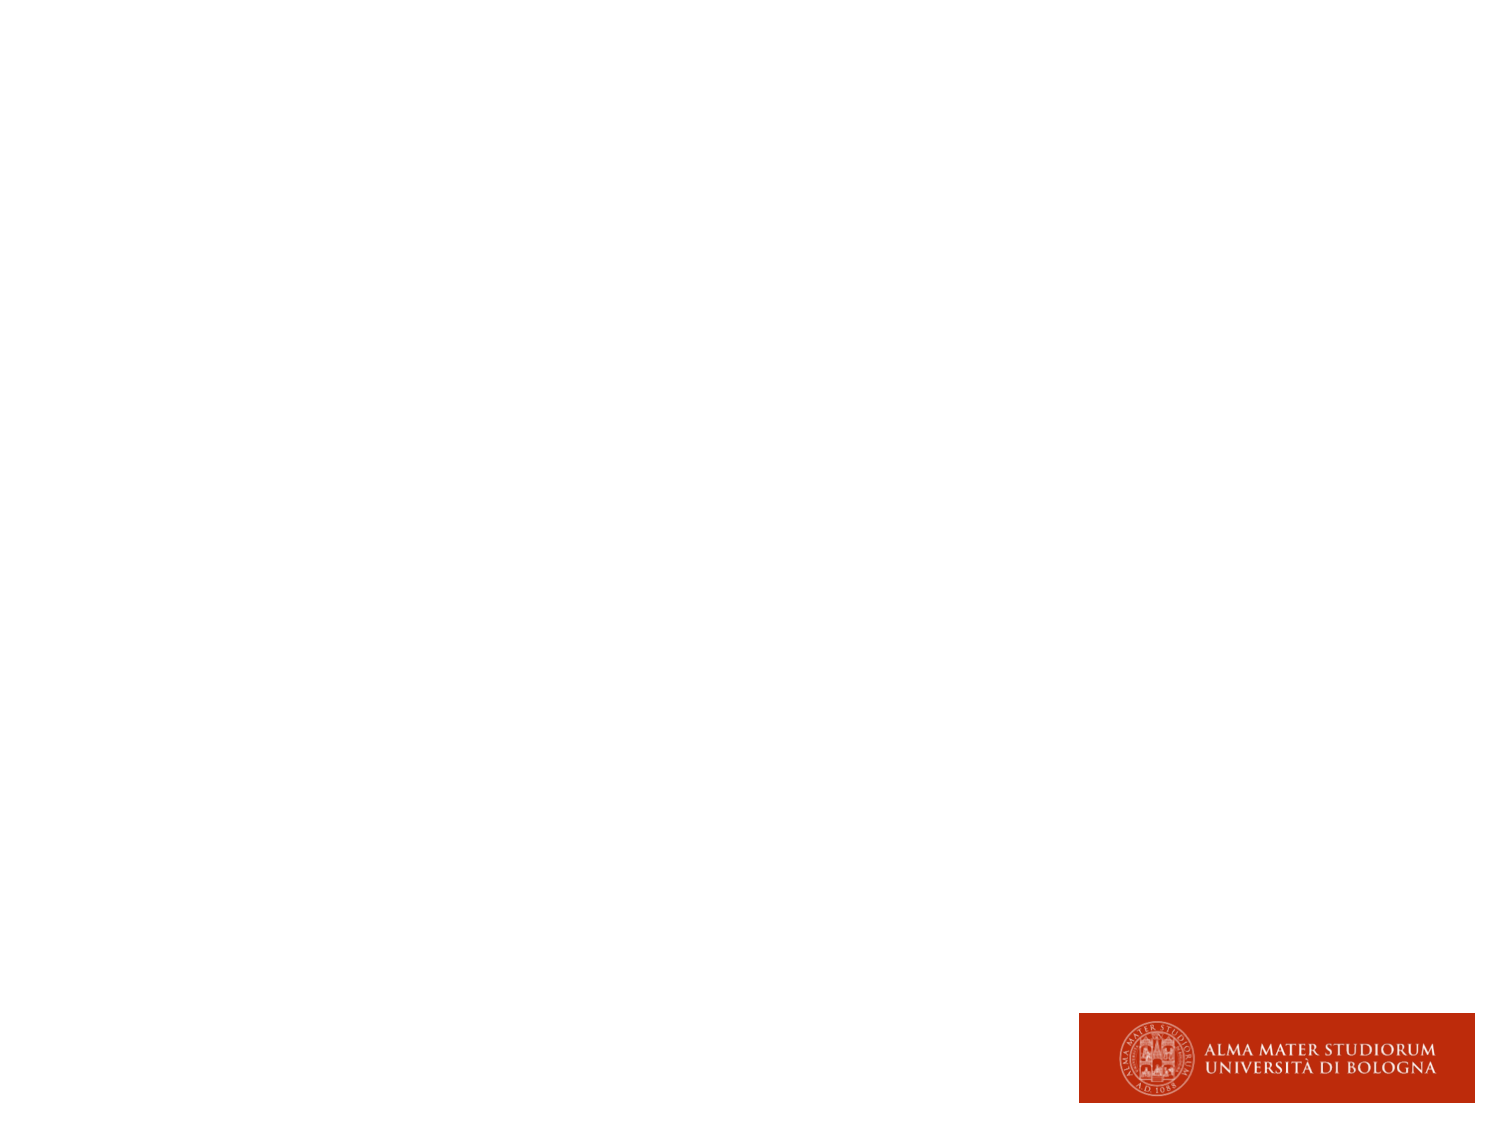

# With these notions, how would you construct a network to model an epidemiological phenomenon?
Vertices, links, directed/undirected, components...
Help yourself graphically